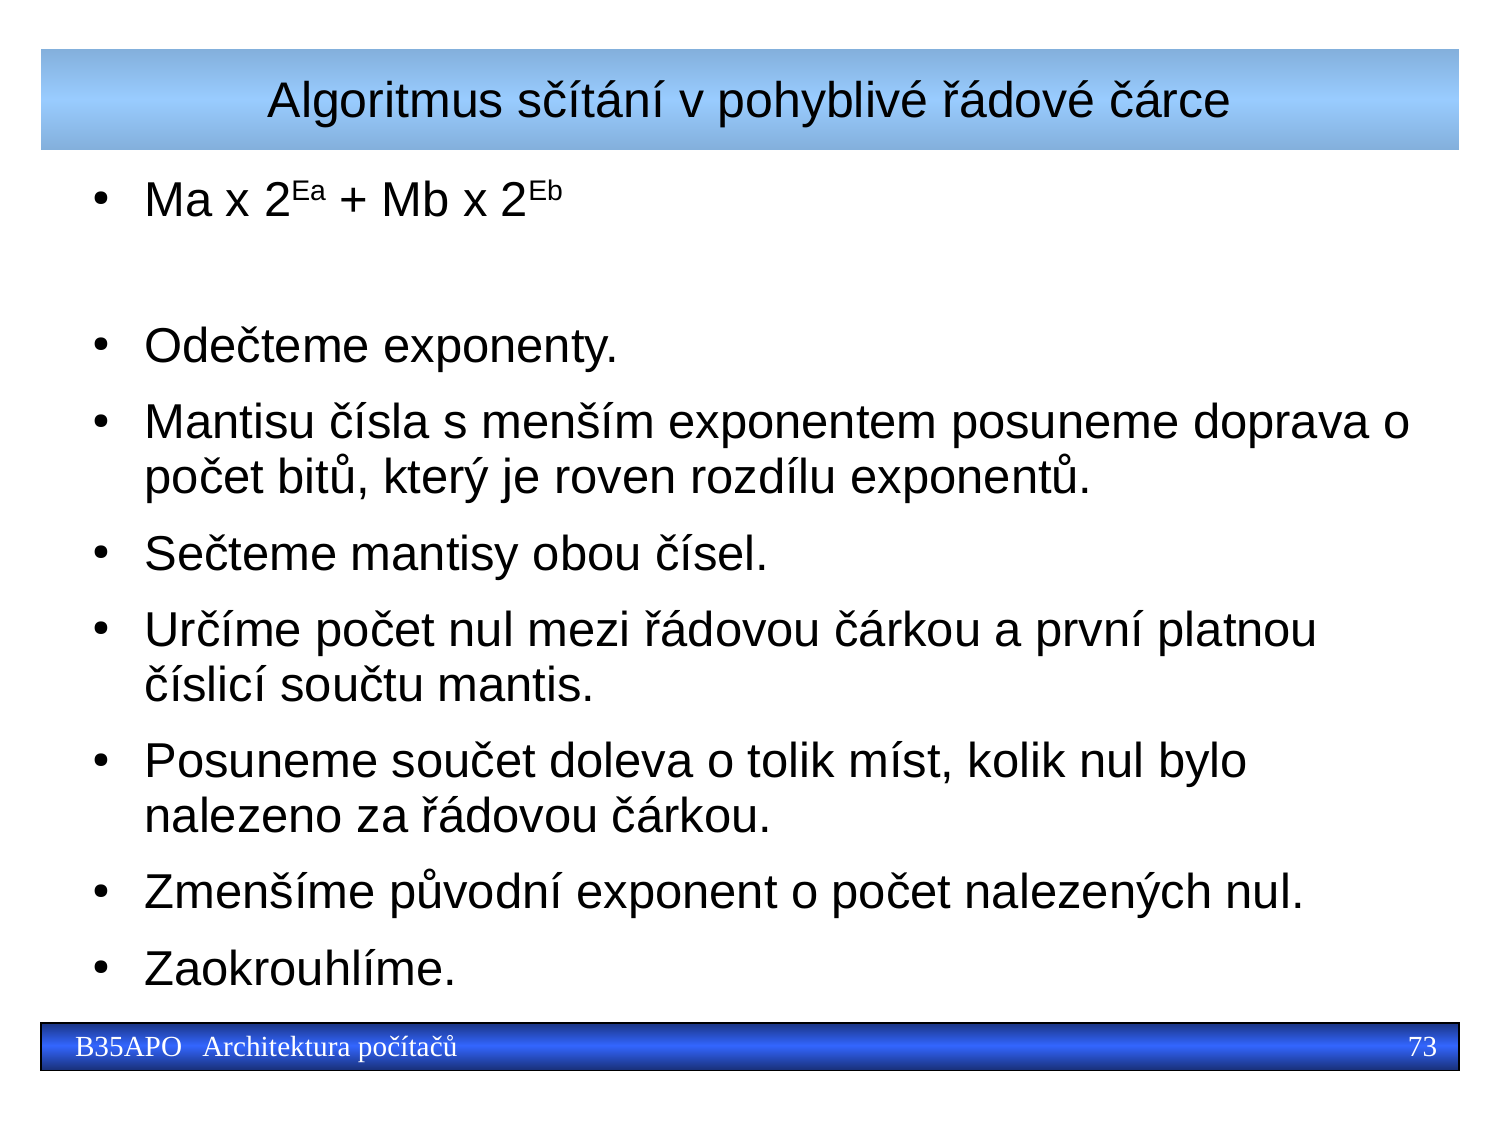

# Algoritmus sčítání v pohyblivé řádové čárce
Ma x 2Ea + Mb x 2Eb
Odečteme exponenty.
Mantisu čísla s menším exponentem posuneme doprava o počet bitů, který je roven rozdílu exponentů.
Sečteme mantisy obou čísel.
Určíme počet nul mezi řádovou čárkou a první platnou číslicí součtu mantis.
Posuneme součet doleva o tolik míst, kolik nul bylo nalezeno za řádovou čárkou.
Zmenšíme původní exponent o počet nalezených nul.
Zaokrouhlíme.
B35APO Architektura počítačů
73